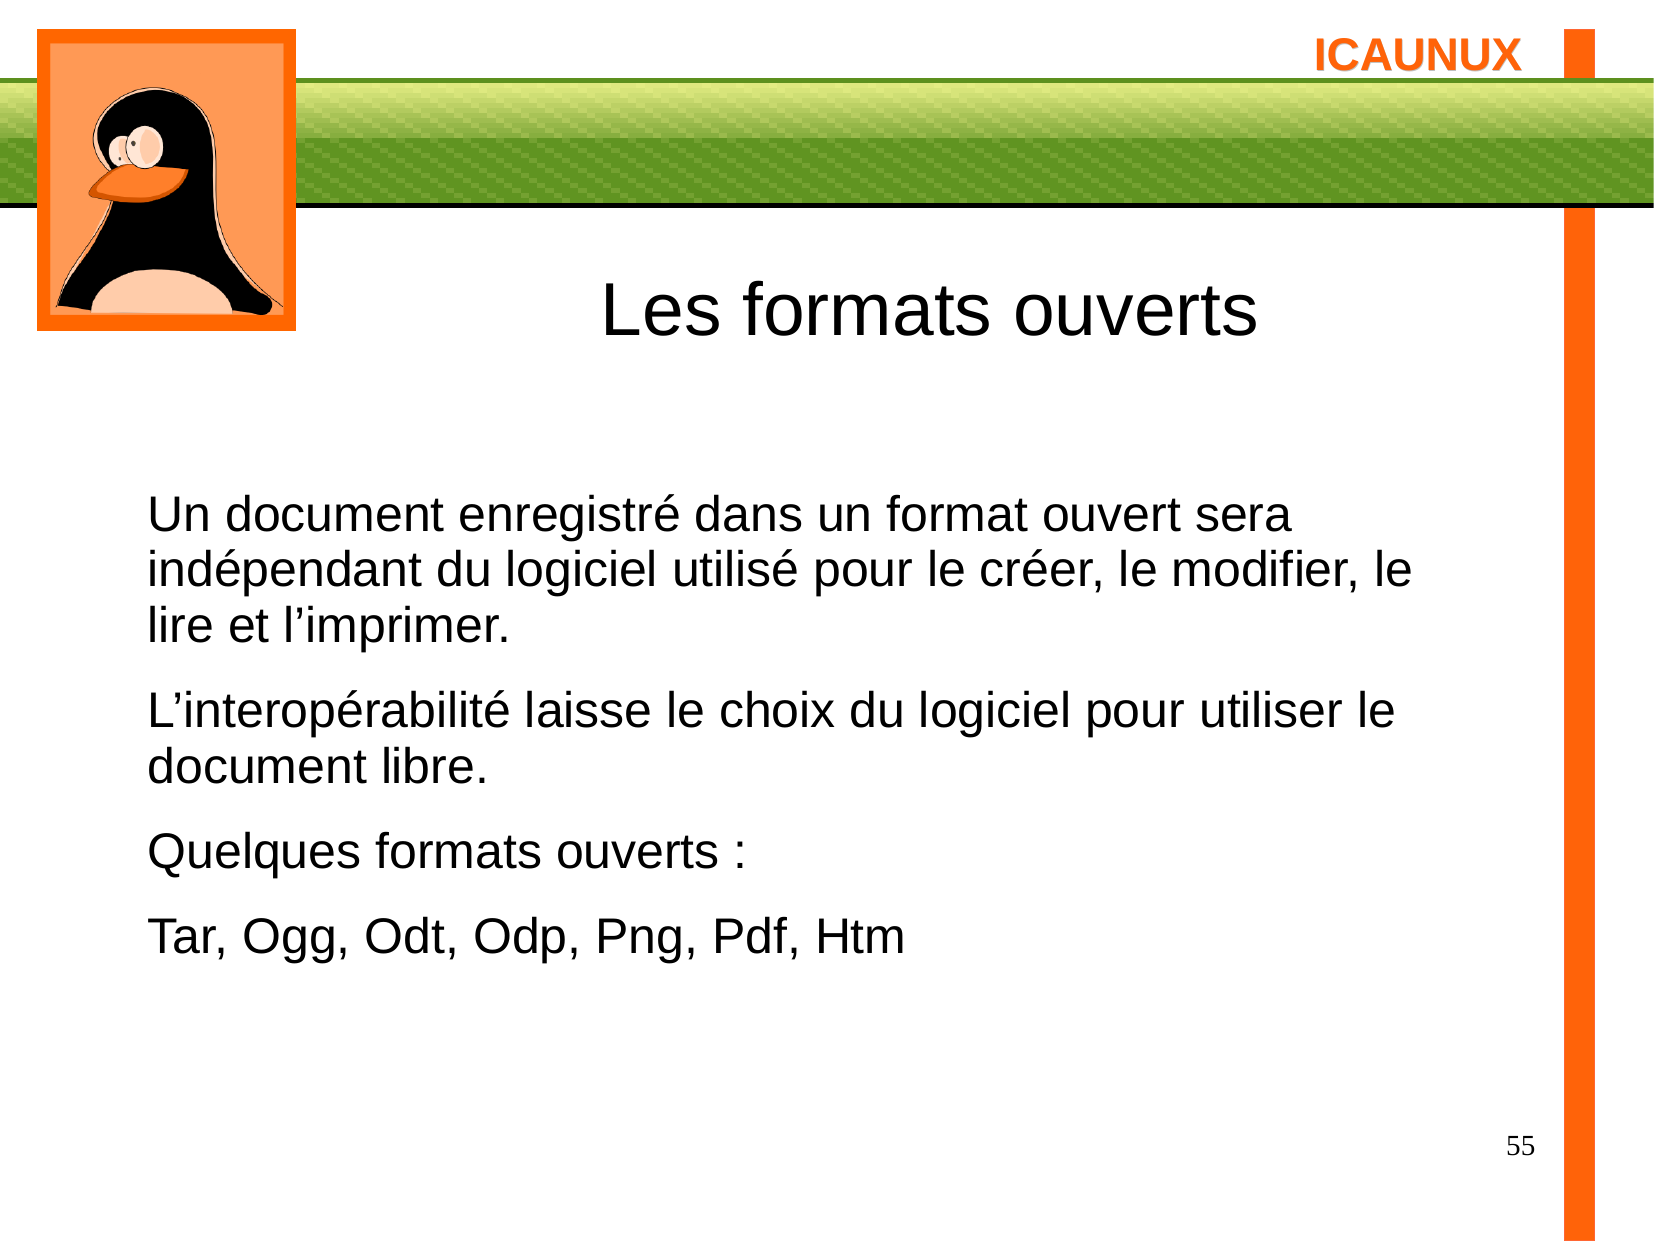

# Les formats ouverts
Un document enregistré dans un format ouvert sera indépendant du logiciel utilisé pour le créer, le modifier, le lire et l’imprimer.
L’interopérabilité laisse le choix du logiciel pour utiliser le document libre.
Quelques formats ouverts :
Tar, Ogg, Odt, Odp, Png, Pdf, Htm
55